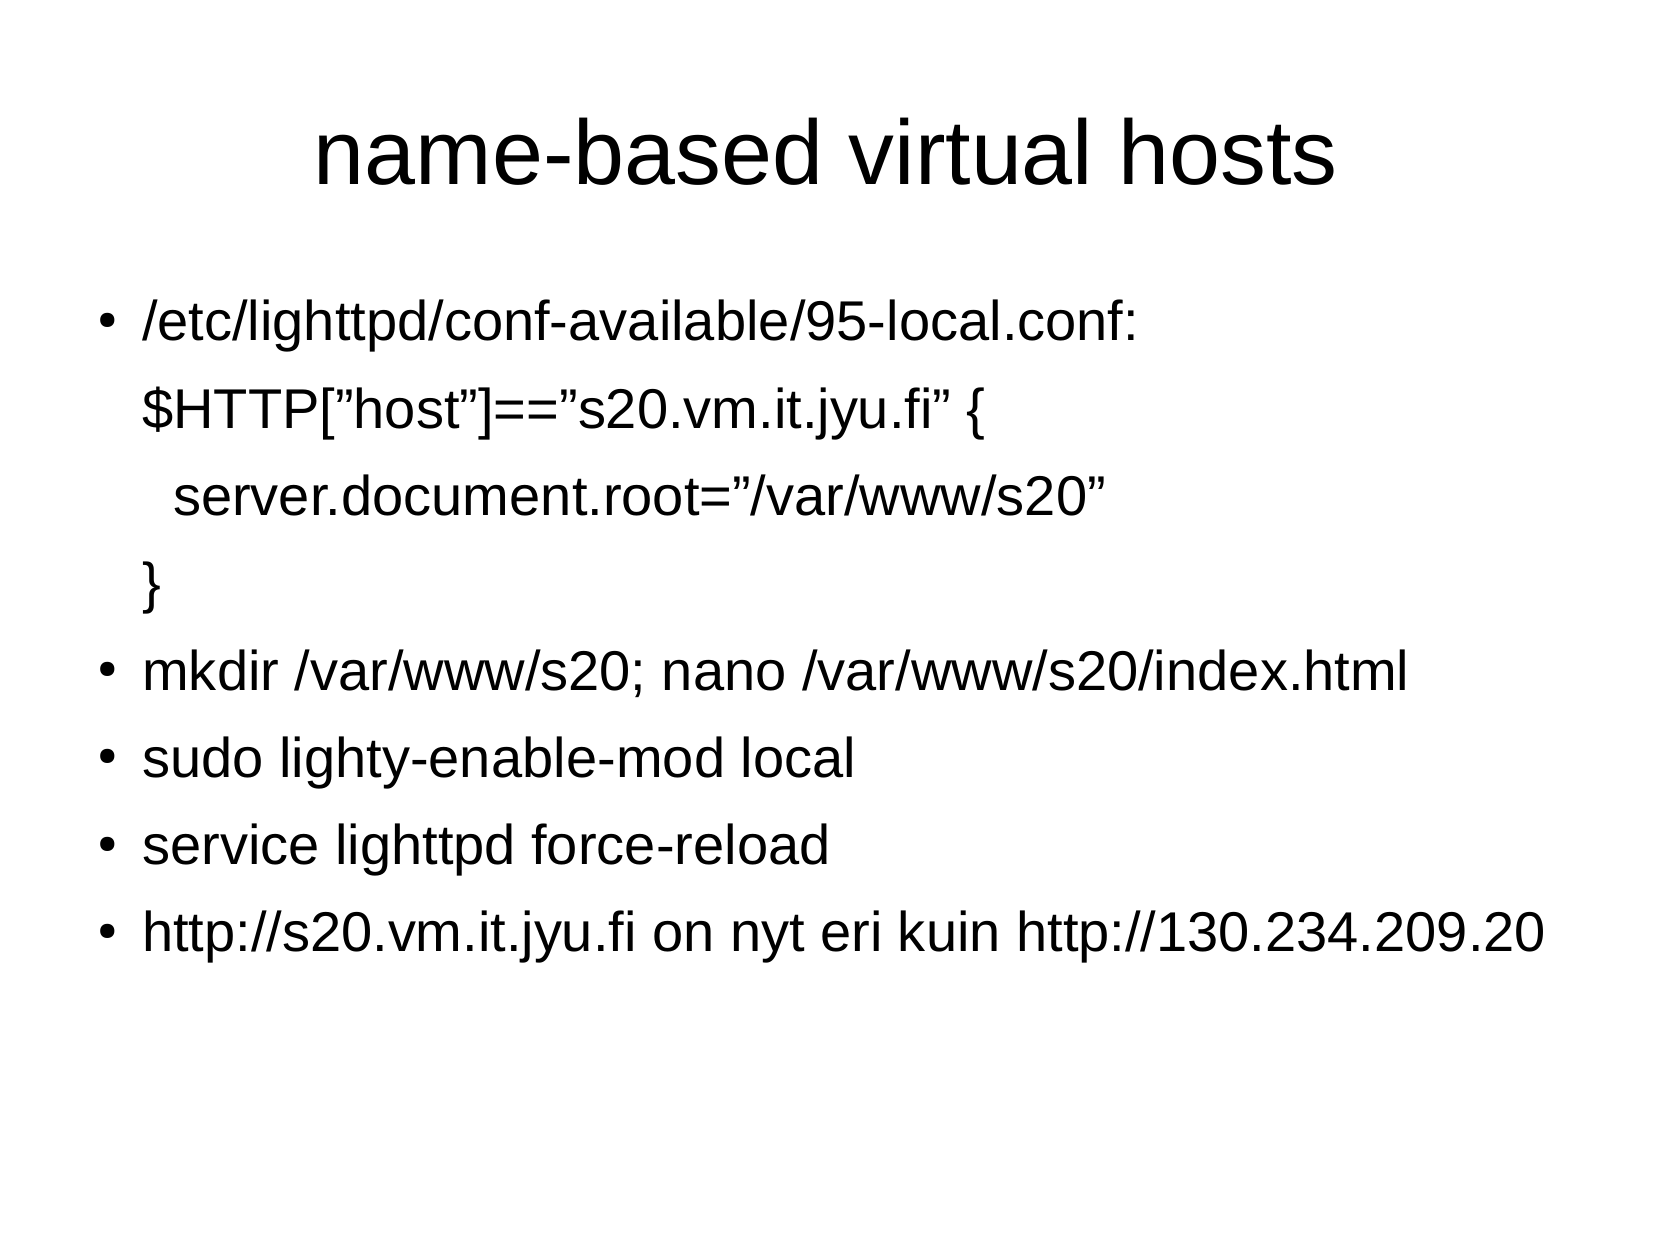

# name-based virtual hosts
/etc/lighttpd/conf-available/95-local.conf:
$HTTP[”host”]==”s20.vm.it.jyu.fi” {
 server.document.root=”/var/www/s20”
}
mkdir /var/www/s20; nano /var/www/s20/index.html
sudo lighty-enable-mod local
service lighttpd force-reload
http://s20.vm.it.jyu.fi on nyt eri kuin http://130.234.209.20